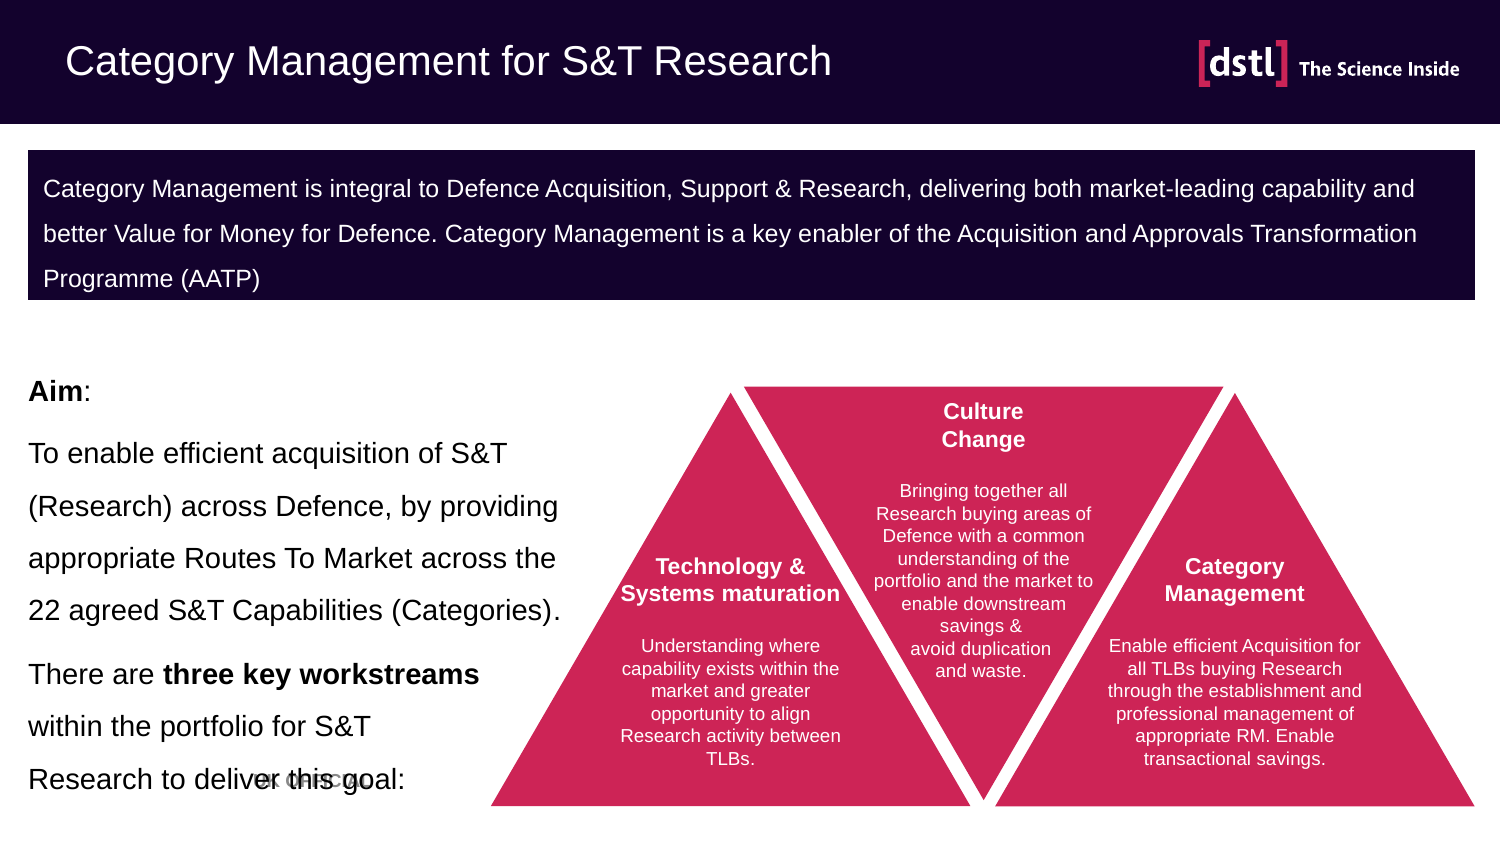

# Category Management for S&T Research
Category Management is integral to Defence Acquisition, Support & Research, delivering both market-leading capability and better Value for Money for Defence. Category Management is a key enabler of the Acquisition and Approvals Transformation Programme (AATP)
Aim:
To enable efficient acquisition of S&T (Research) across Defence, by providing appropriate Routes To Market across the 22 agreed S&T Capabilities (Categories).
Culture
Change
Bringing together all Research buying areas of Defence with a common understanding of the portfolio and the market to enable downstream savings &
avoid duplication
and waste.
Technology & Systems maturation
Understanding where capability exists within the market and greater opportunity to align Research activity between TLBs.
Category
Management
Enable efficient Acquisition for all TLBs buying Research through the establishment and professional management of appropriate RM. Enable transactional savings.
There are three key workstreams within the portfolio for S&T Research to deliver this goal:
UK OFFICIAL